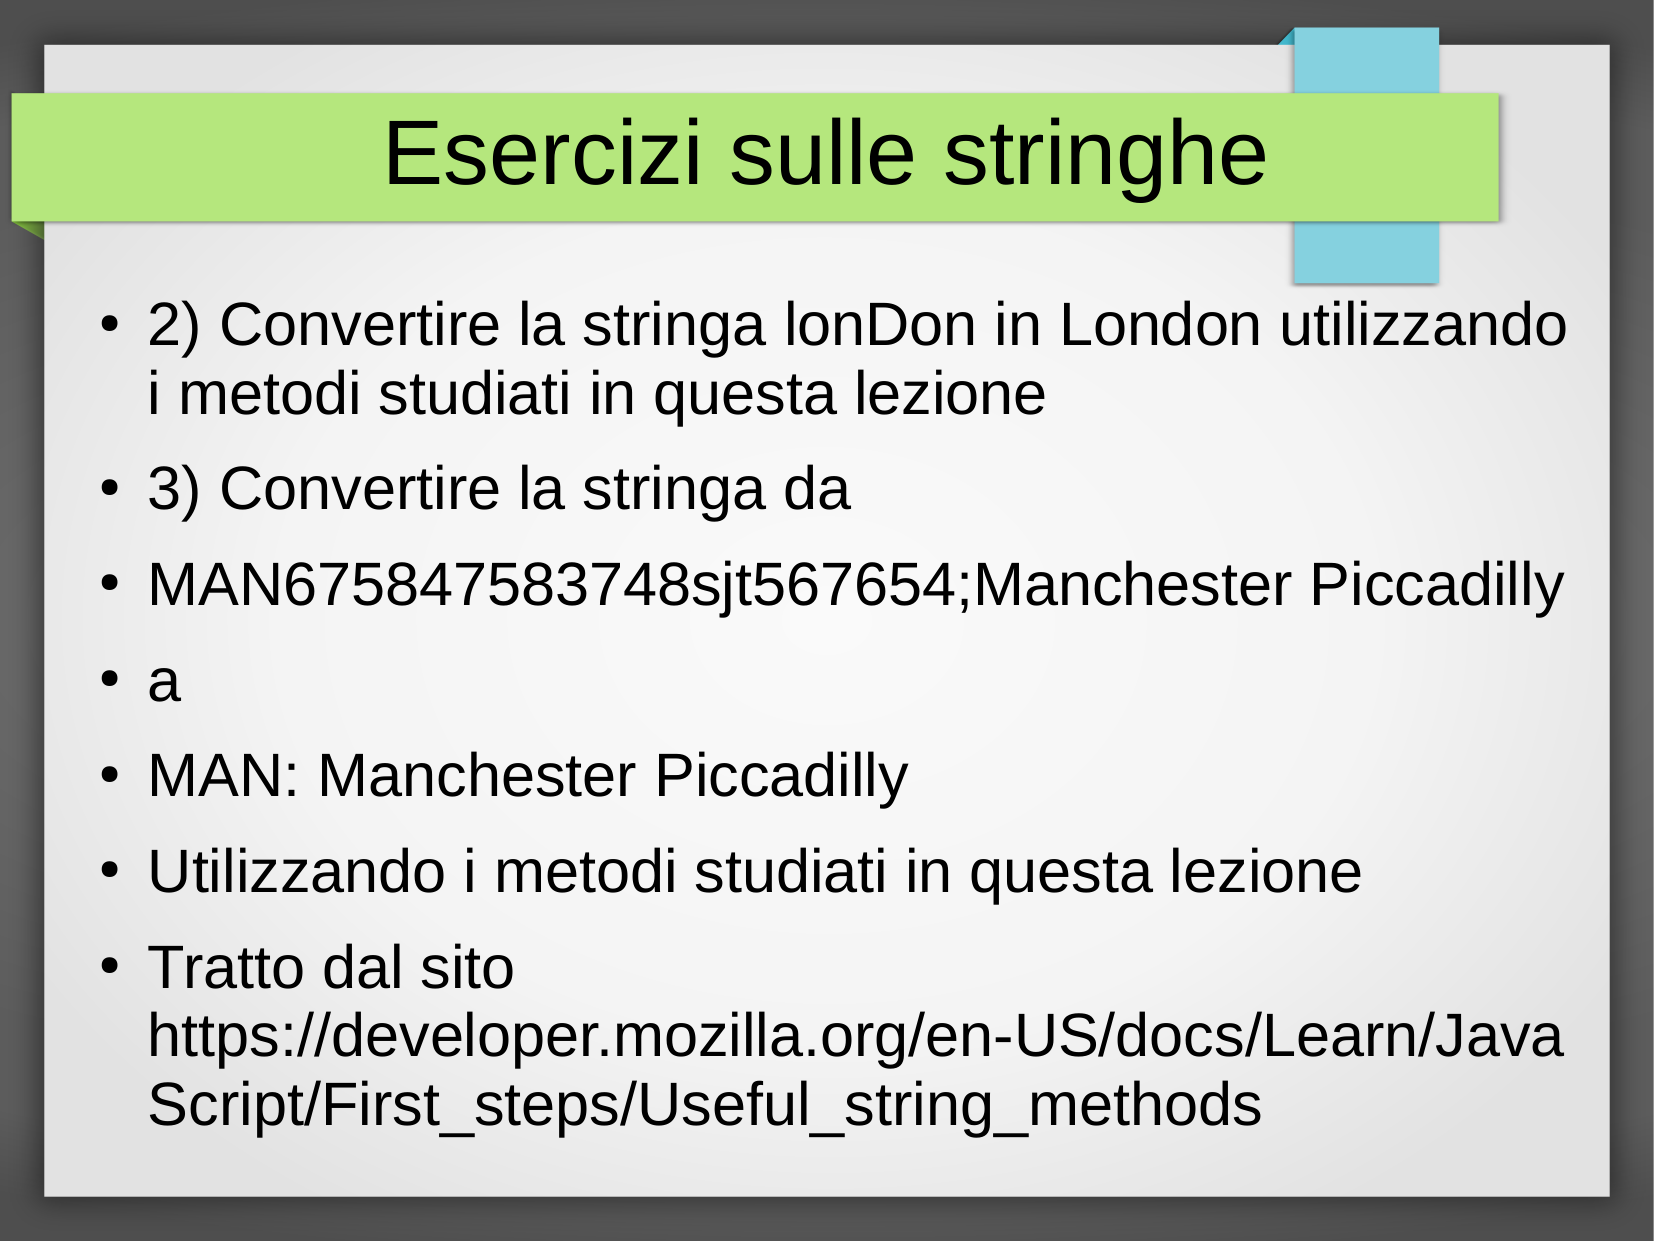

# Esercizi sulle stringhe
2) Convertire la stringa lonDon in London utilizzando i metodi studiati in questa lezione
3) Convertire la stringa da
MAN675847583748sjt567654;Manchester Piccadilly
a
MAN: Manchester Piccadilly
Utilizzando i metodi studiati in questa lezione
Tratto dal sito https://developer.mozilla.org/en-US/docs/Learn/JavaScript/First_steps/Useful_string_methods